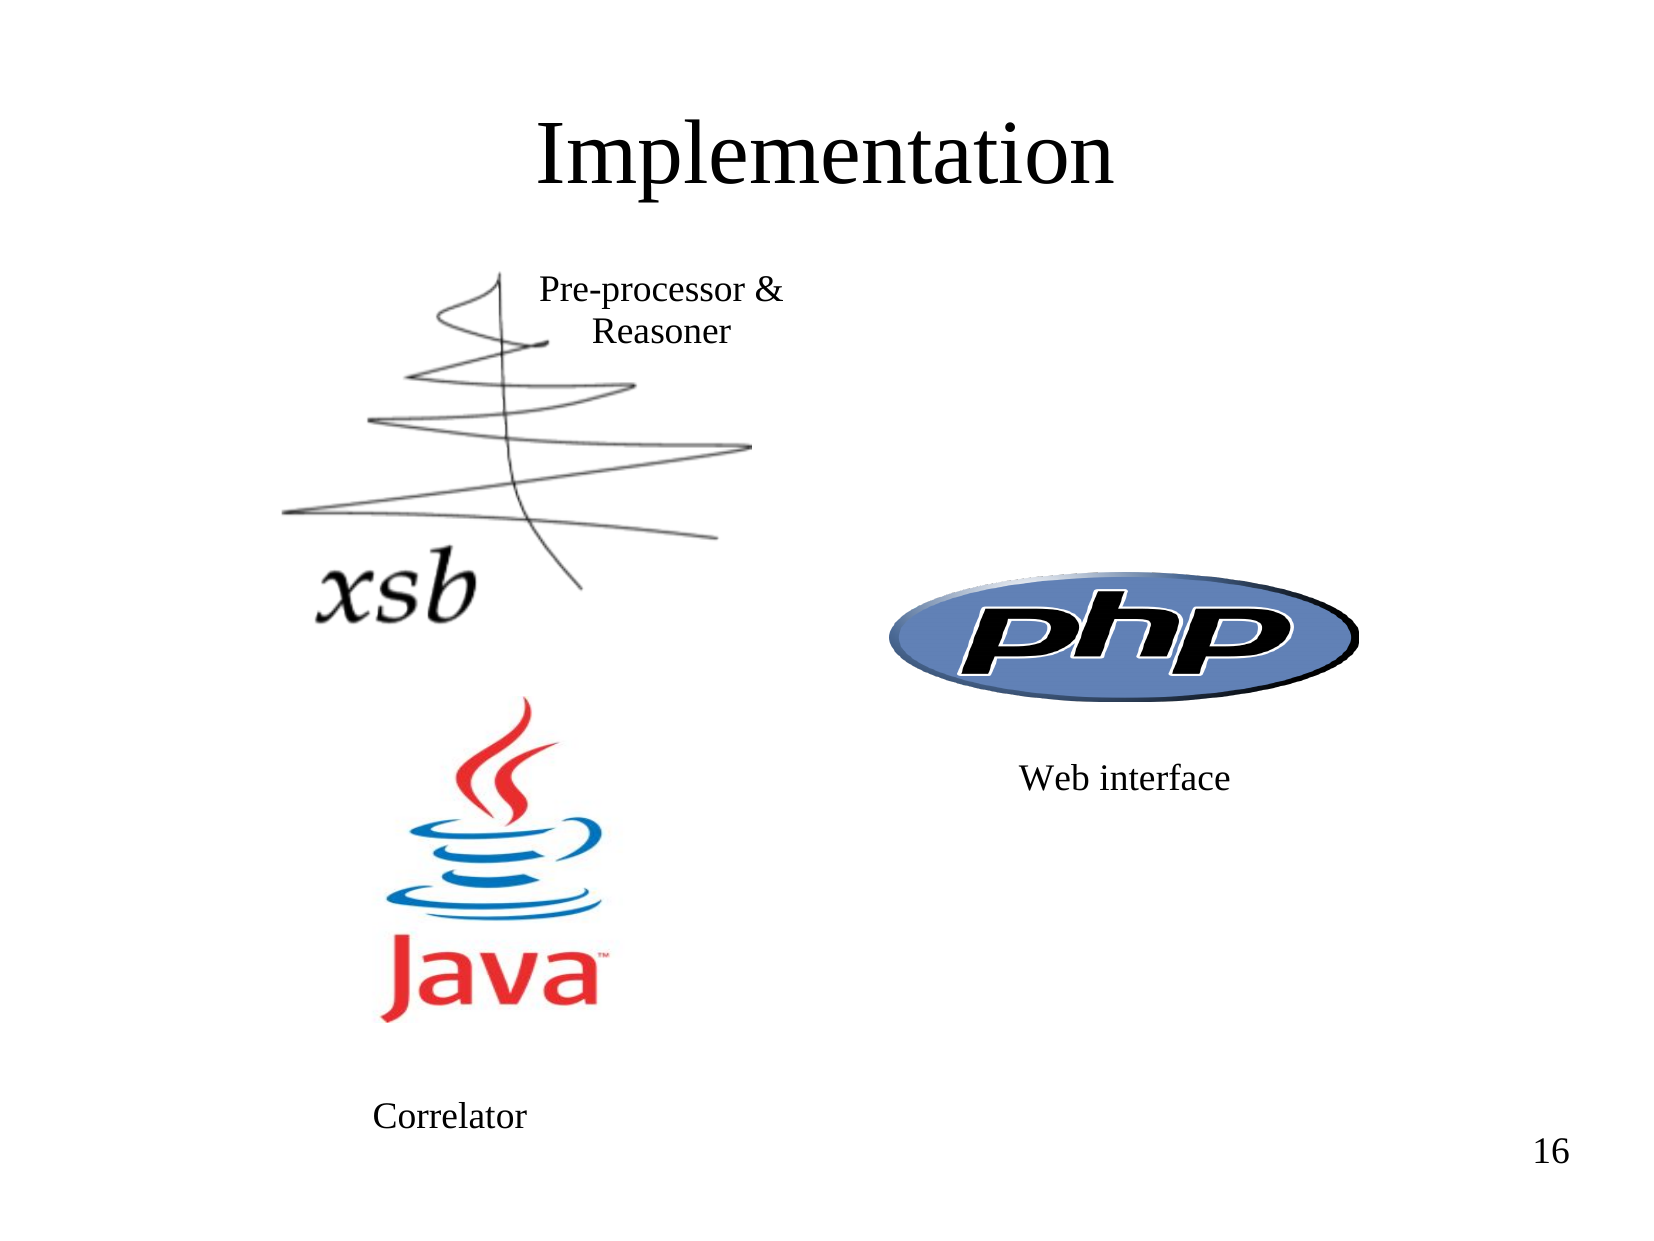

# Implementation
Pre-processor & Reasoner
Web interface
Correlator
16